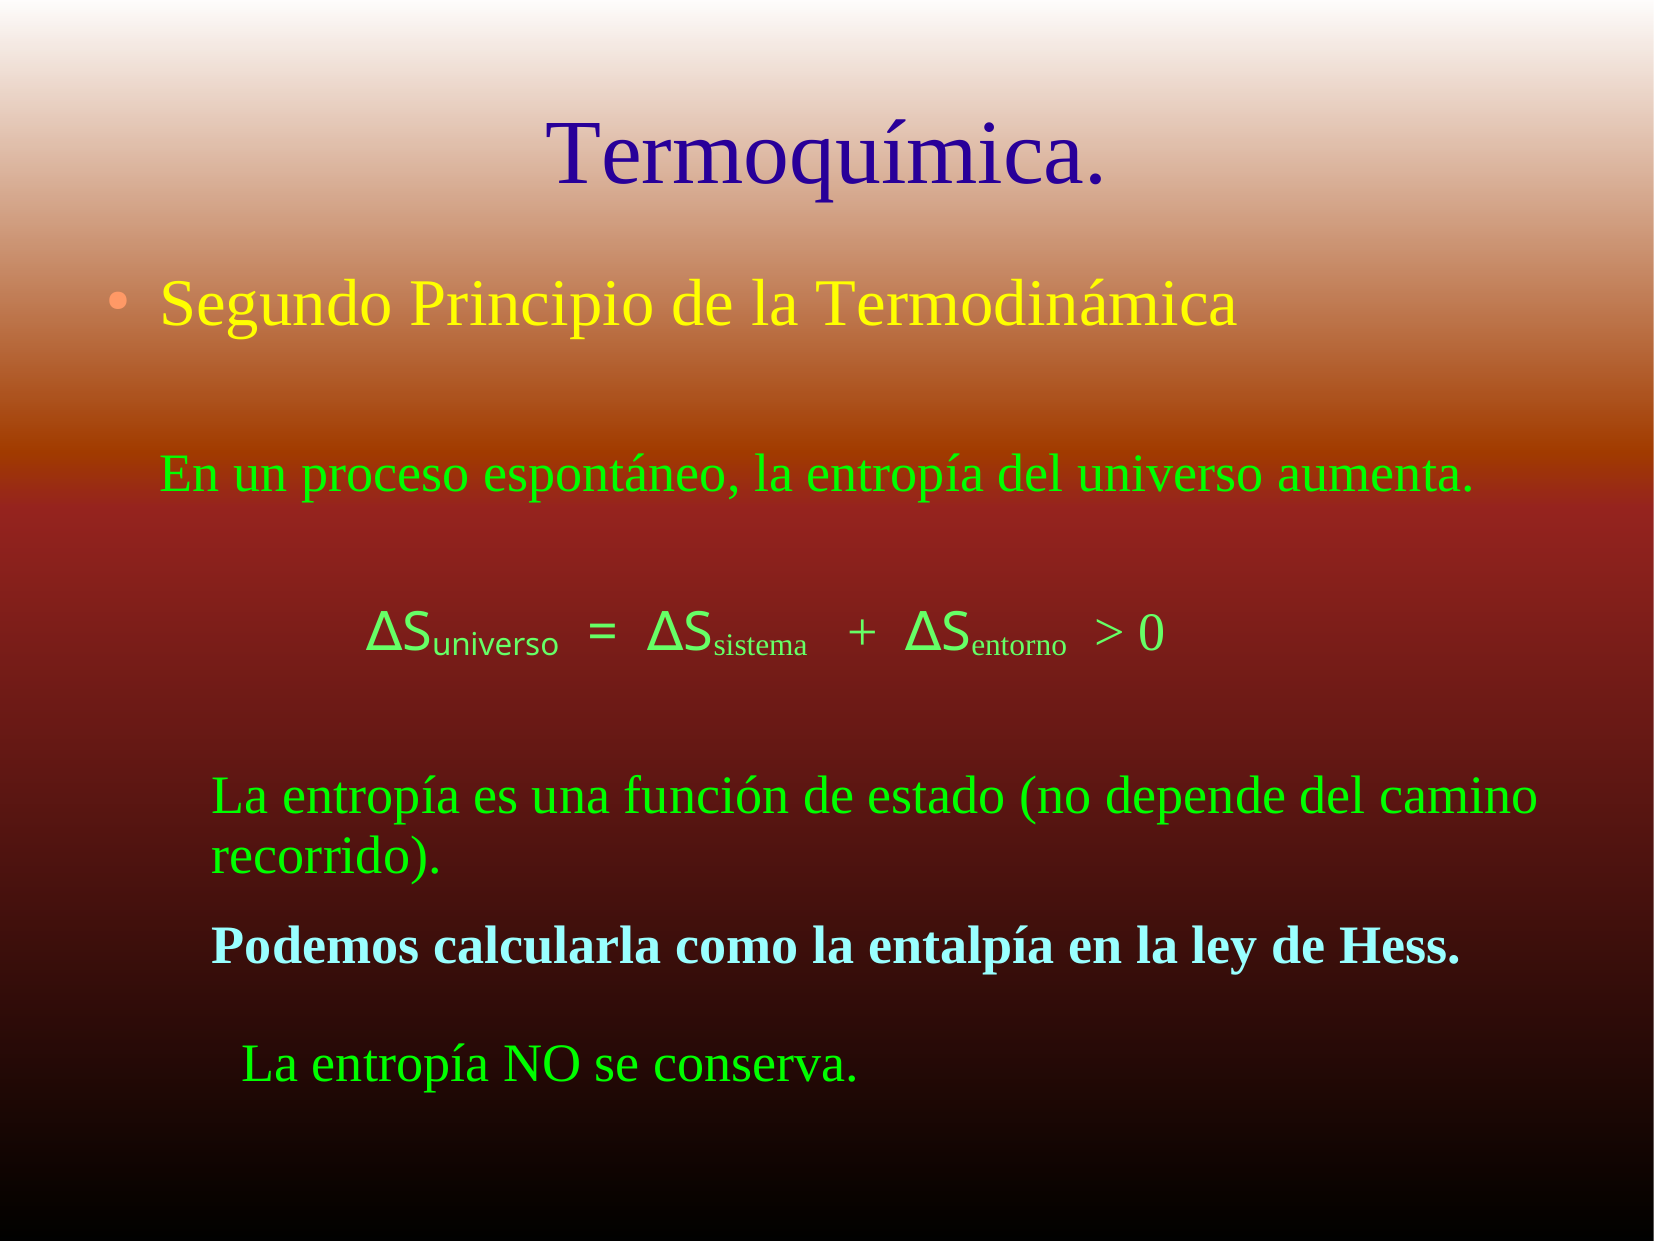

# Termoquímica.
Segundo Principio de la Termodinámica
En un proceso espontáneo, la entropía del universo aumenta.
∆Suniverso = ∆Ssistema + ∆Sentorno > 0
La entropía es una función de estado (no depende del camino recorrido).
Podemos calcularla como la entalpía en la ley de Hess.
La entropía NO se conserva.